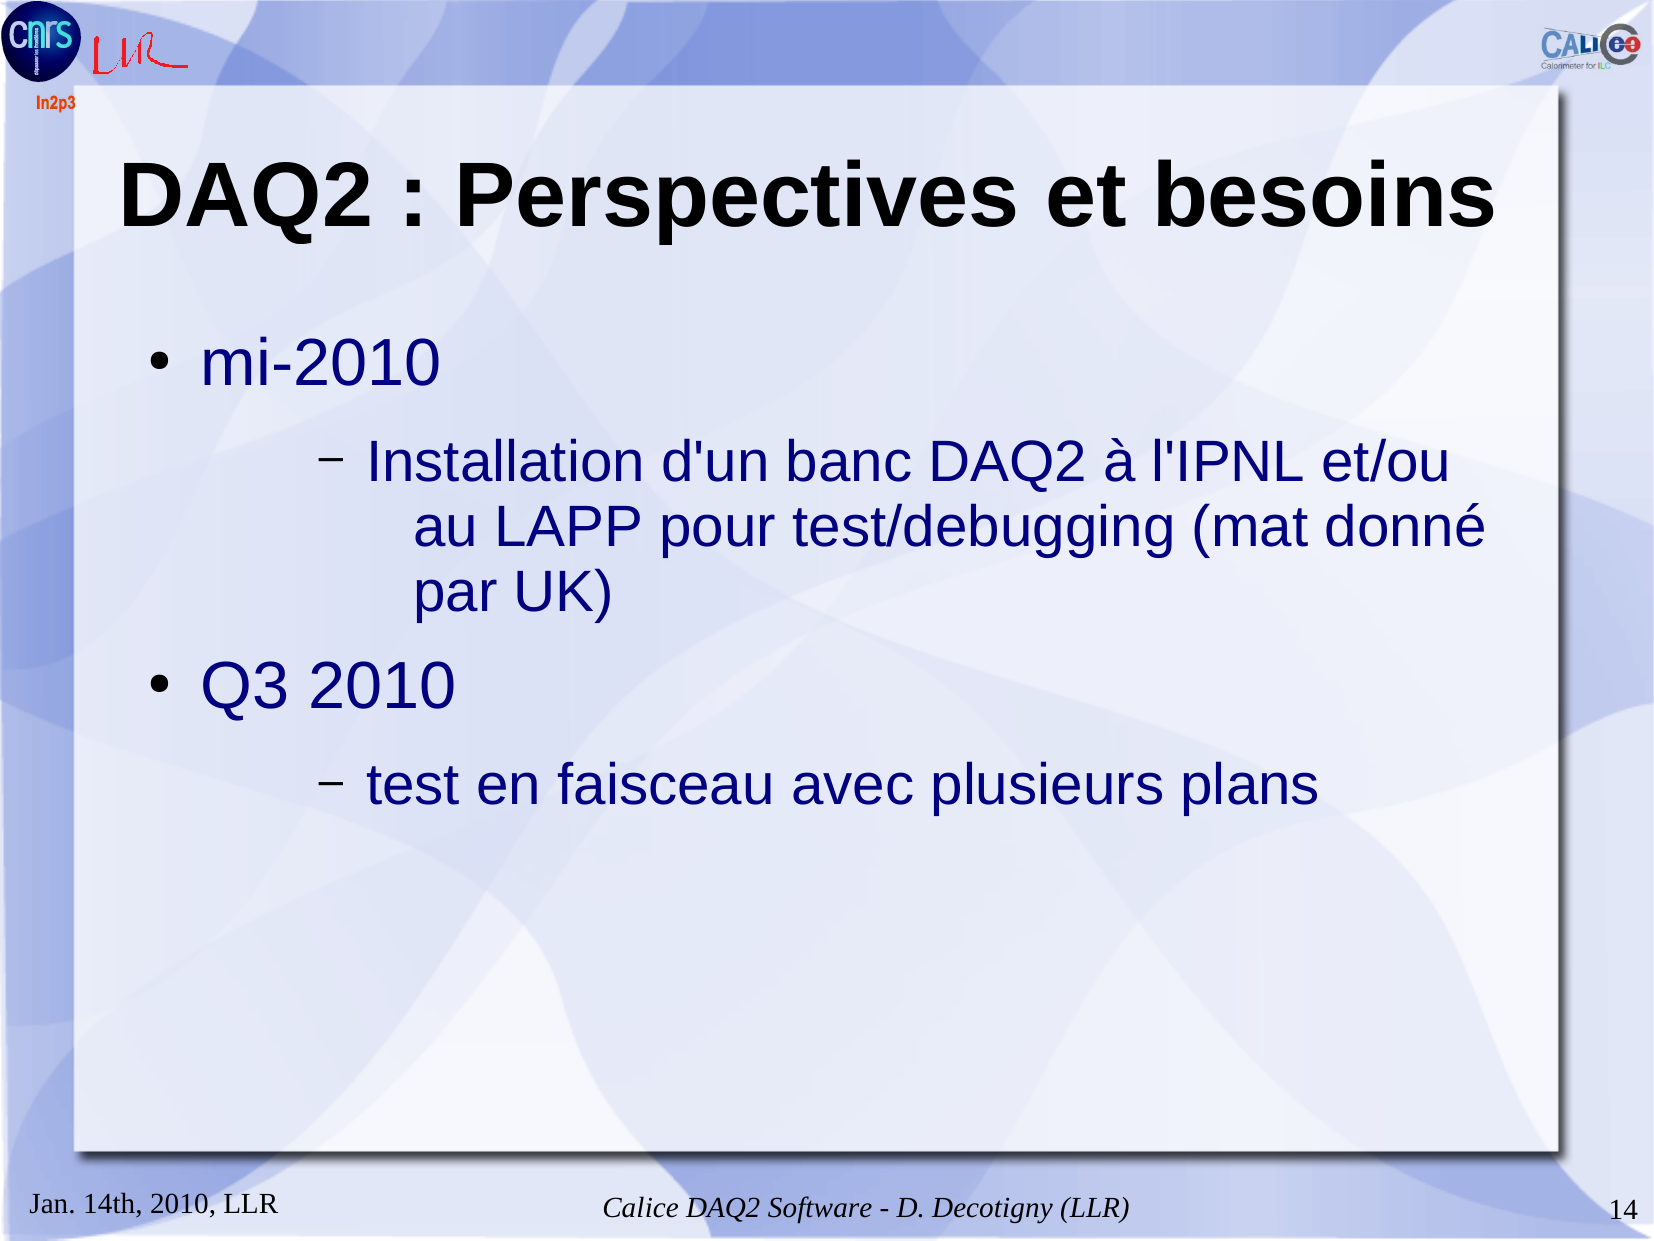

# DAQ2 : Perspectives et besoins
mi-2010
Installation d'un banc DAQ2 à l'IPNL et/ou au LAPP pour test/debugging (mat donné par UK)
Q3 2010
test en faisceau avec plusieurs plans
Jan. 14th, 2010, LLR
Calice DAQ2 Software - D. Decotigny (LLR)
14